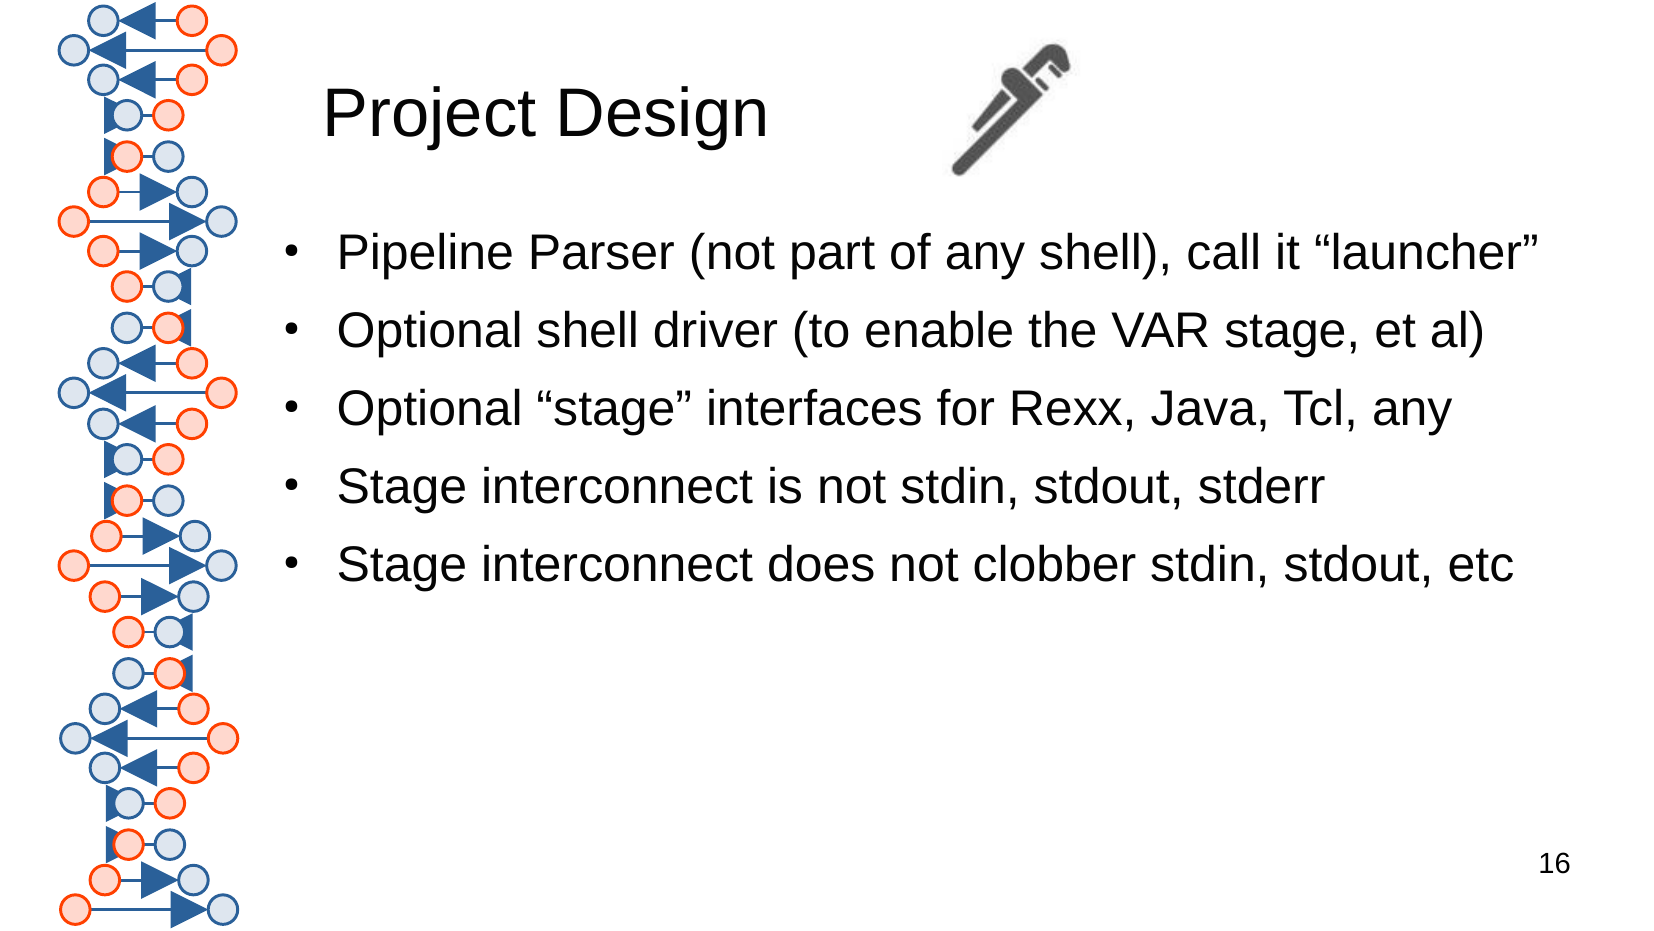

Project Design
# Pipeline Parser (not part of any shell), call it “launcher”
Optional shell driver (to enable the VAR stage, et al)
Optional “stage” interfaces for Rexx, Java, Tcl, any
Stage interconnect is not stdin, stdout, stderr
Stage interconnect does not clobber stdin, stdout, etc
16